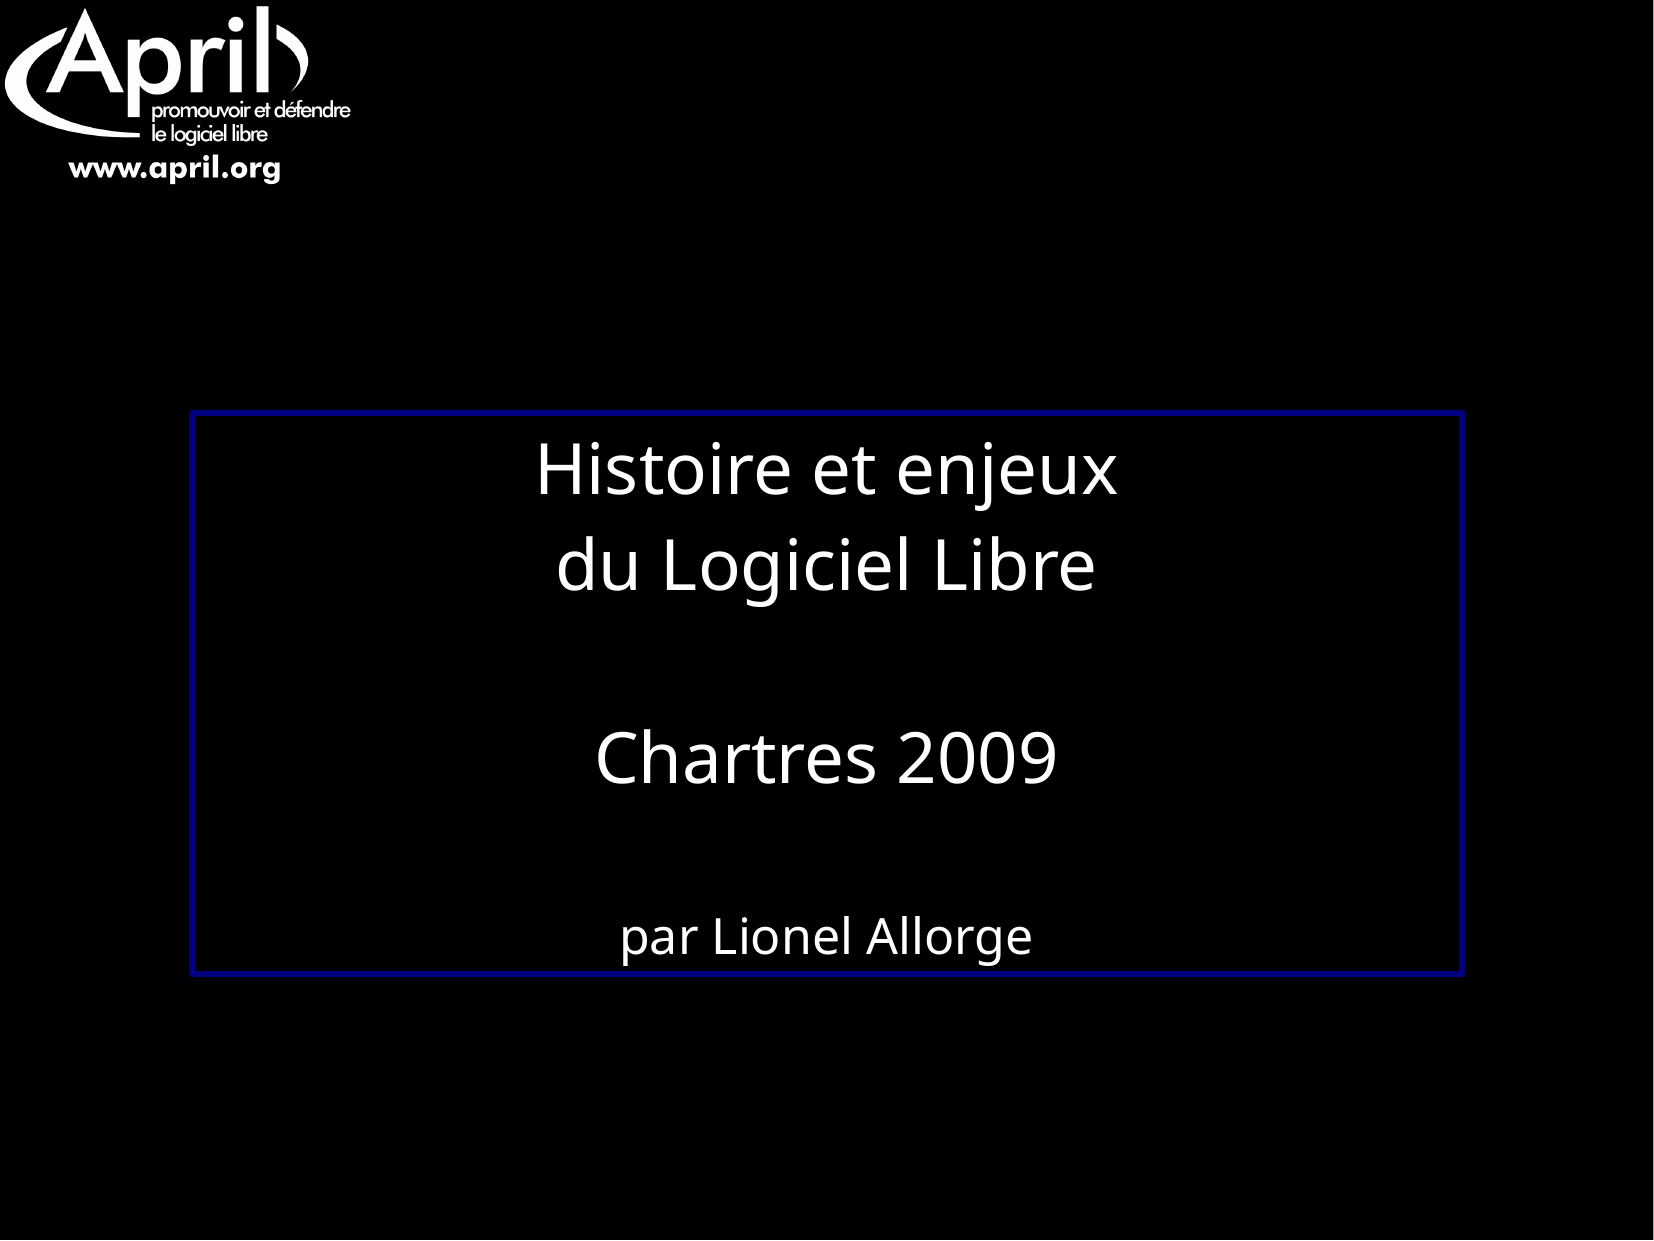

# Histoire et enjeux du Logiciel Libre Chartres 2009 par Lionel Allorge